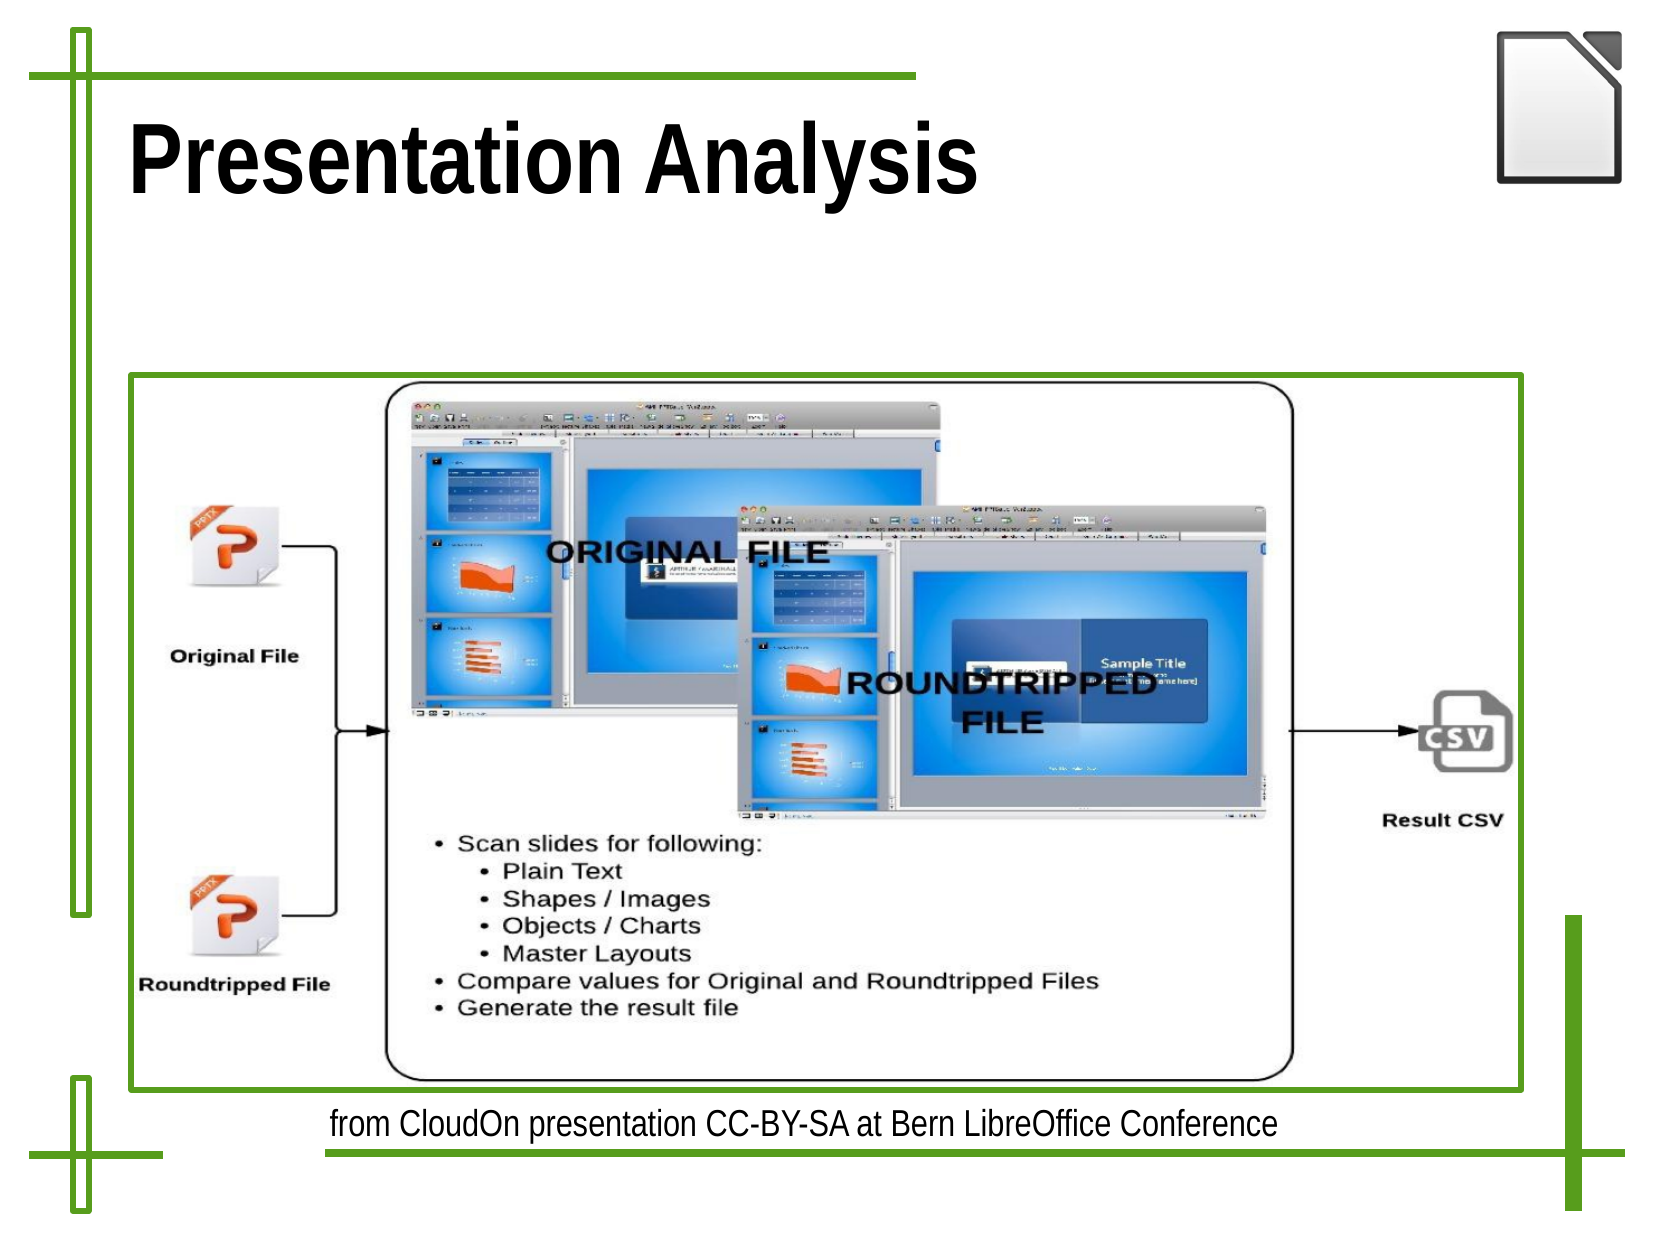

# Presentation Analysis
from CloudOn presentation CC-BY-SA at Bern LibreOffice Conference